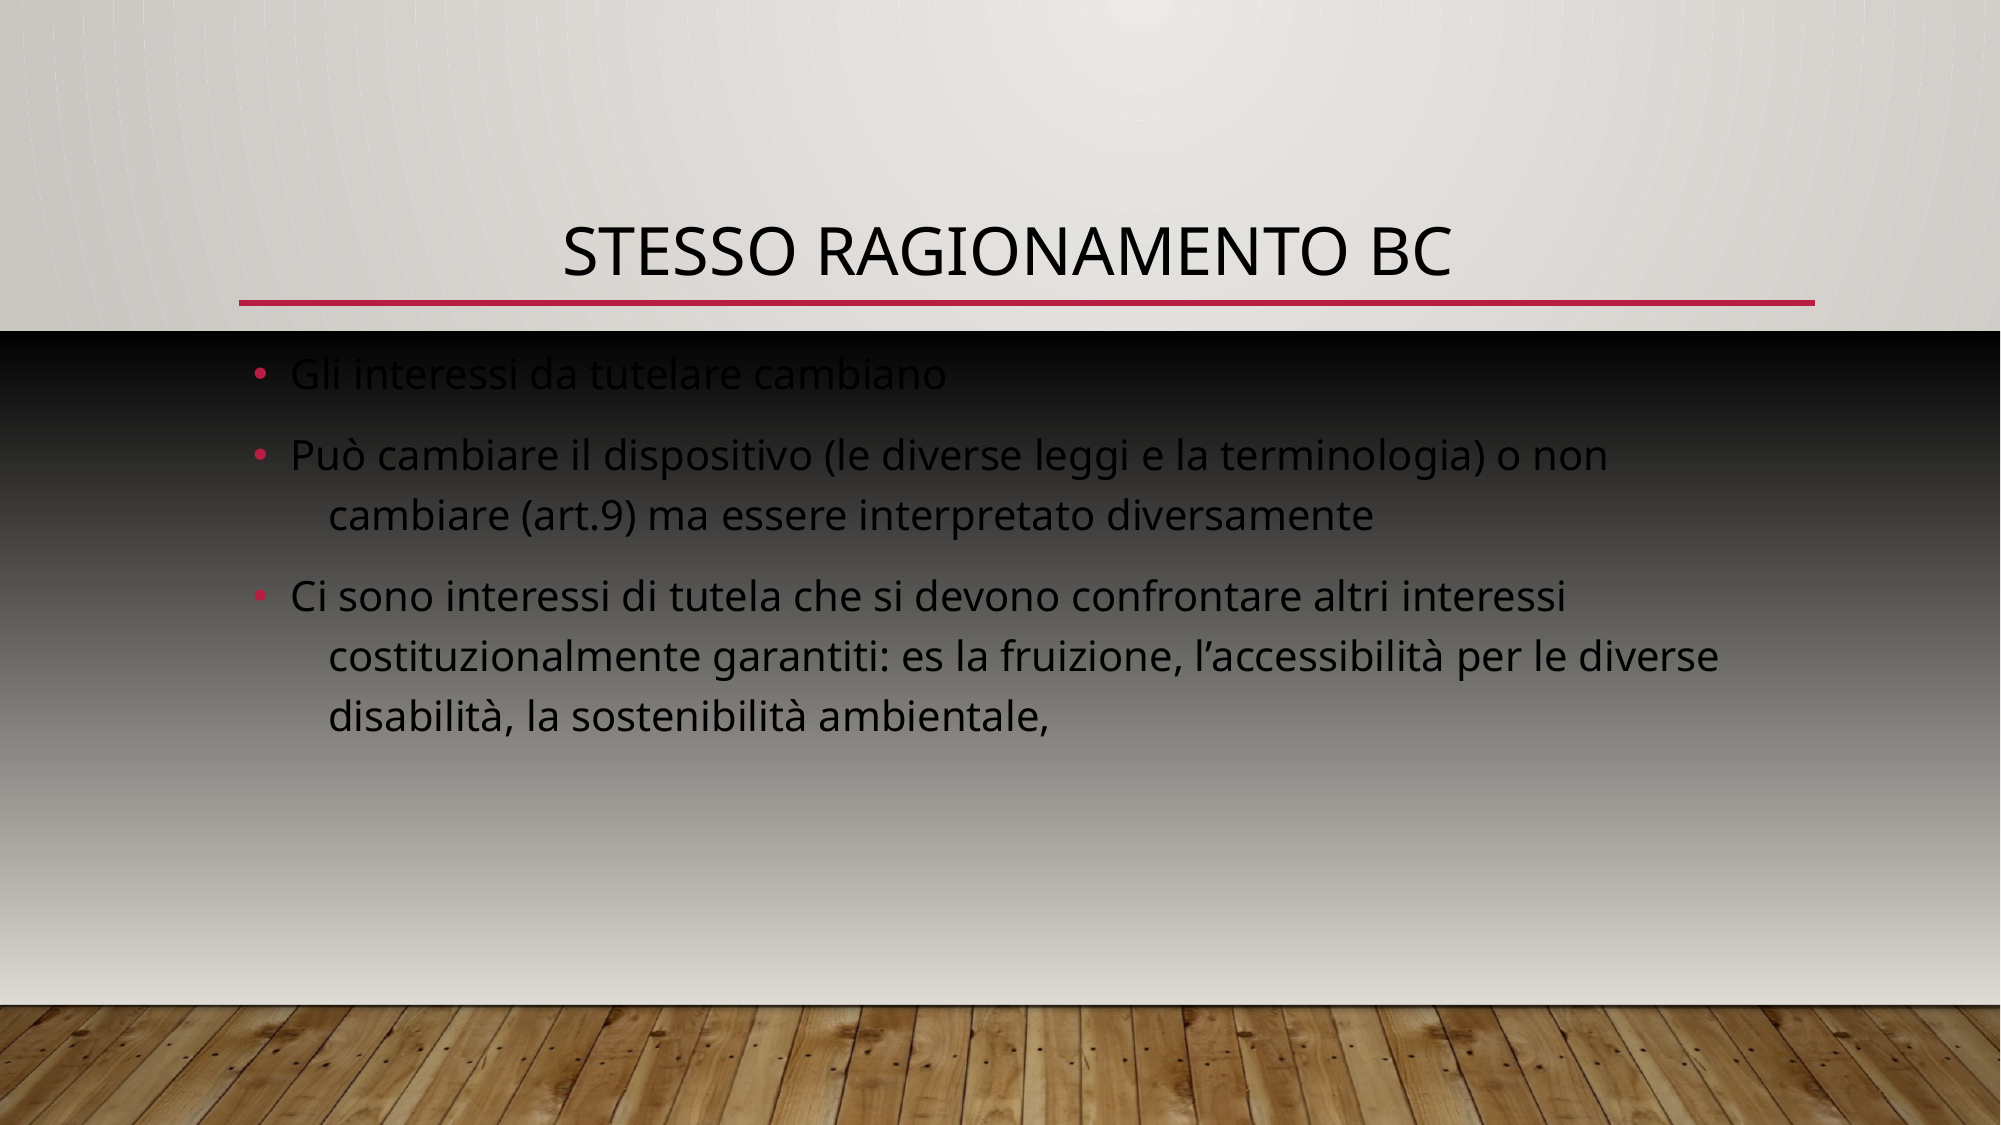

# Stesso ragionamento bc
Gli interessi da tutelare cambiano
Può cambiare il dispositivo (le diverse leggi e la terminologia) o non cambiare (art.9) ma essere interpretato diversamente
Ci sono interessi di tutela che si devono confrontare altri interessi costituzionalmente garantiti: es la fruizione, l’accessibilità per le diverse disabilità, la sostenibilità ambientale,